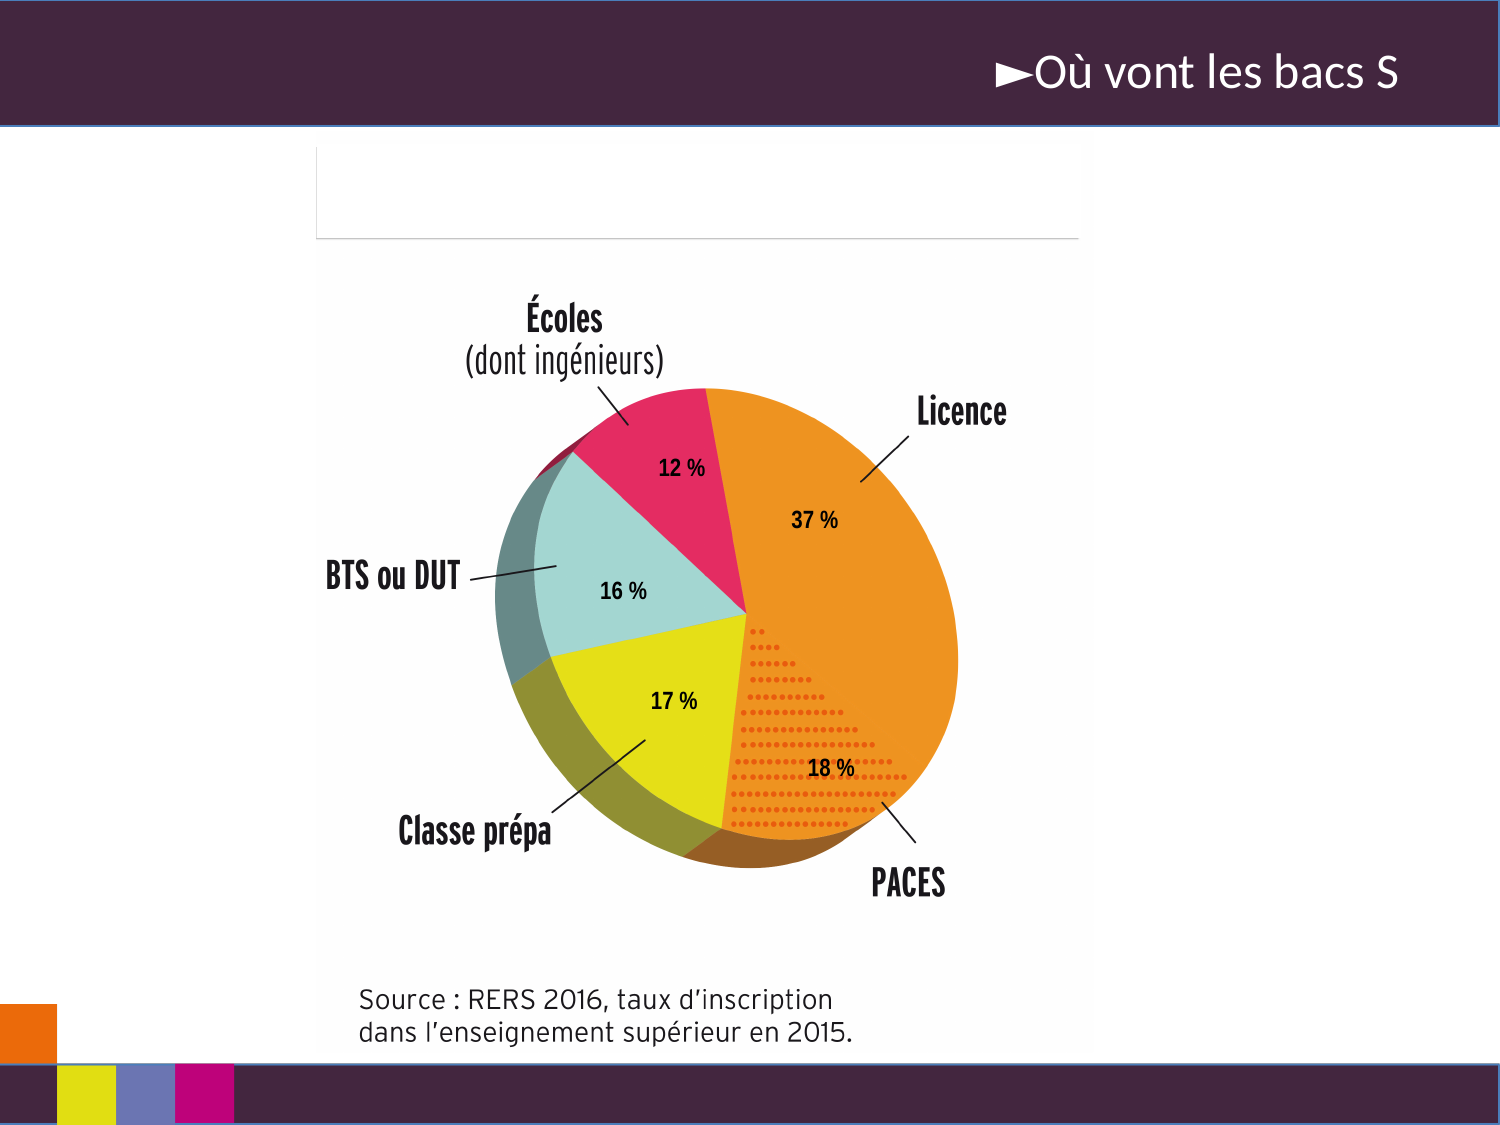

►Où vont les bacs S
12 %
37 %
16 %
17 %
18 %